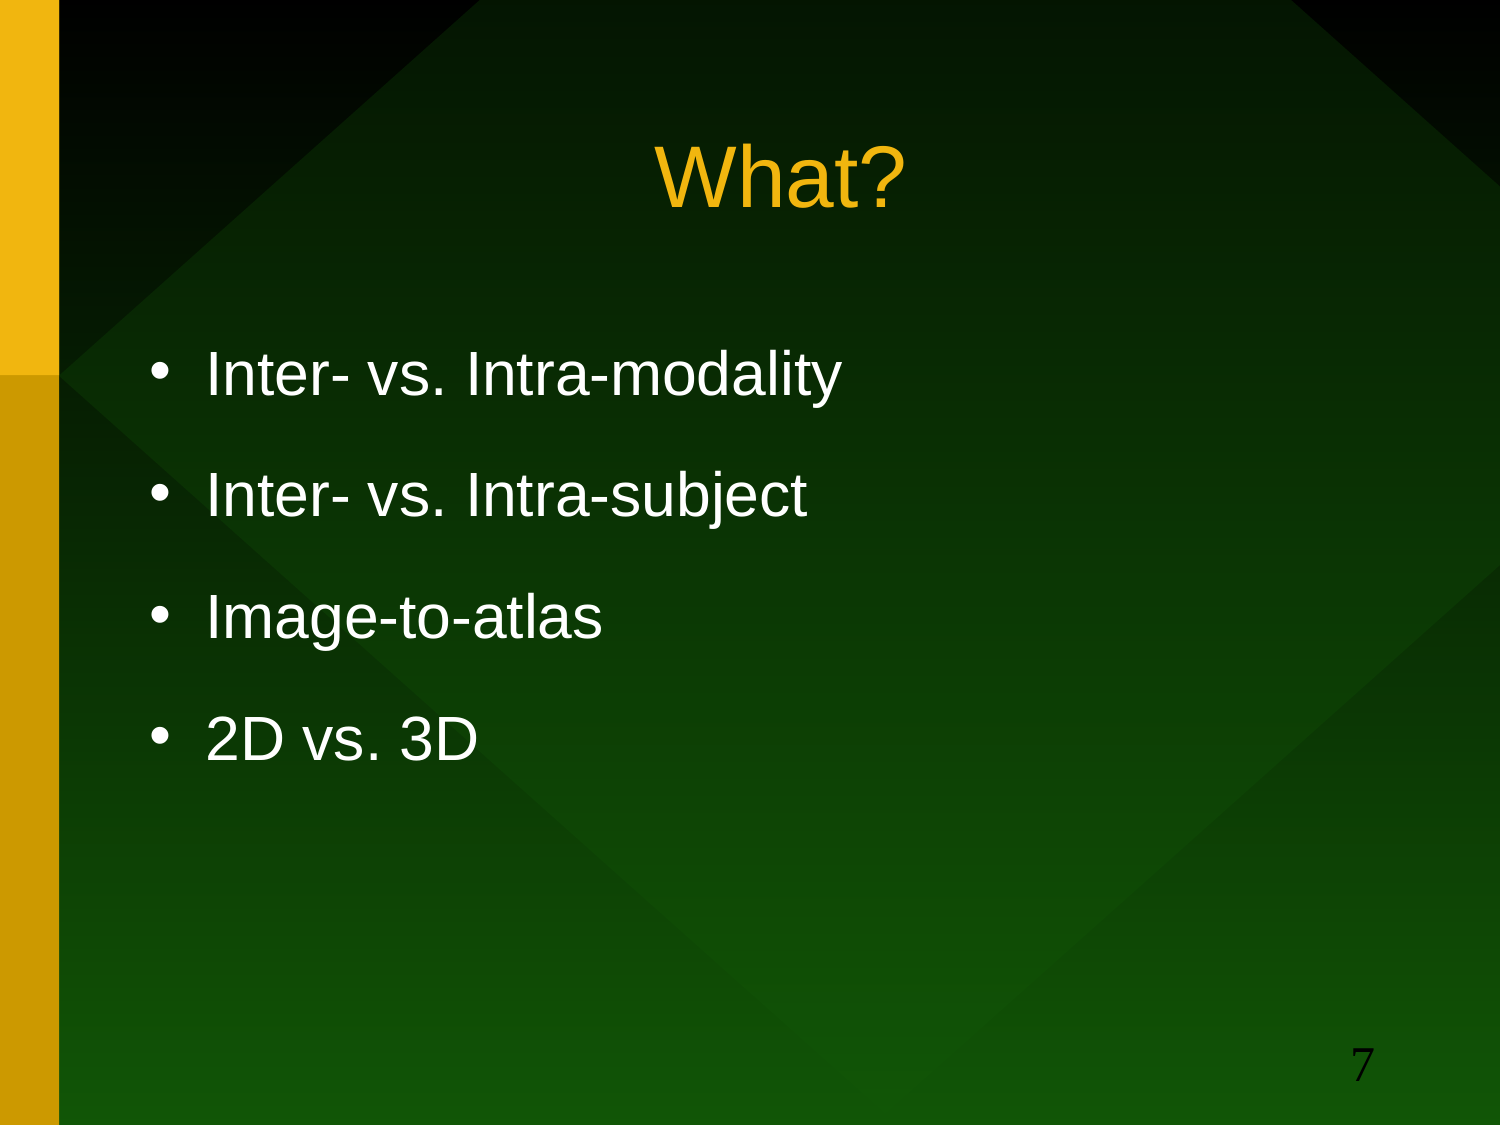

# What?
Inter- vs. Intra-modality
Inter- vs. Intra-subject
Image-to-atlas
2D vs. 3D
7